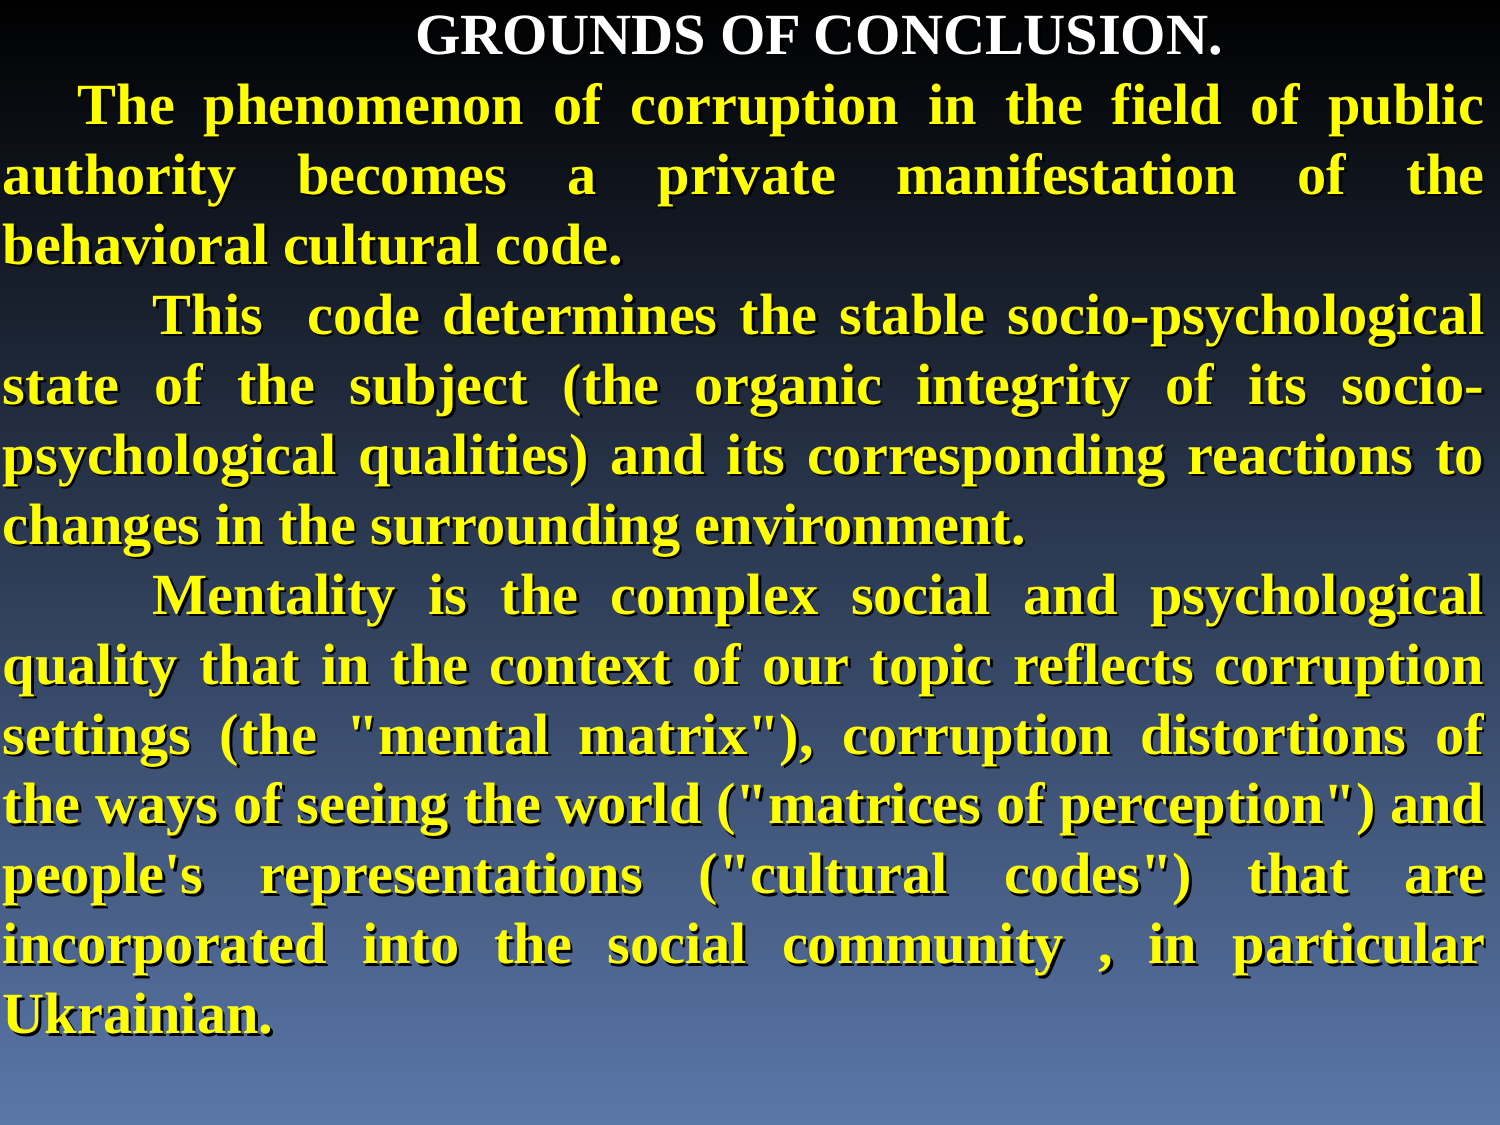

GROUNDS OF CONCLUSION.
		The phenomenon of corruption in the field of public authority becomes a private manifestation of the behavioral cultural code.
			This code determines the stable socio-psychological state of the subject (the organic integrity of its socio-psychological qualities) and its corresponding reactions to changes in the surrounding environment.
			Mentality is the complex social and psychological quality that in the context of our topic reflects corruption settings (the "mental matrix"), corruption distortions of the ways of seeing the world ("matrices of perception") and people's representations ("cultural codes") that are incorporated into the social community , in particular Ukrainian.